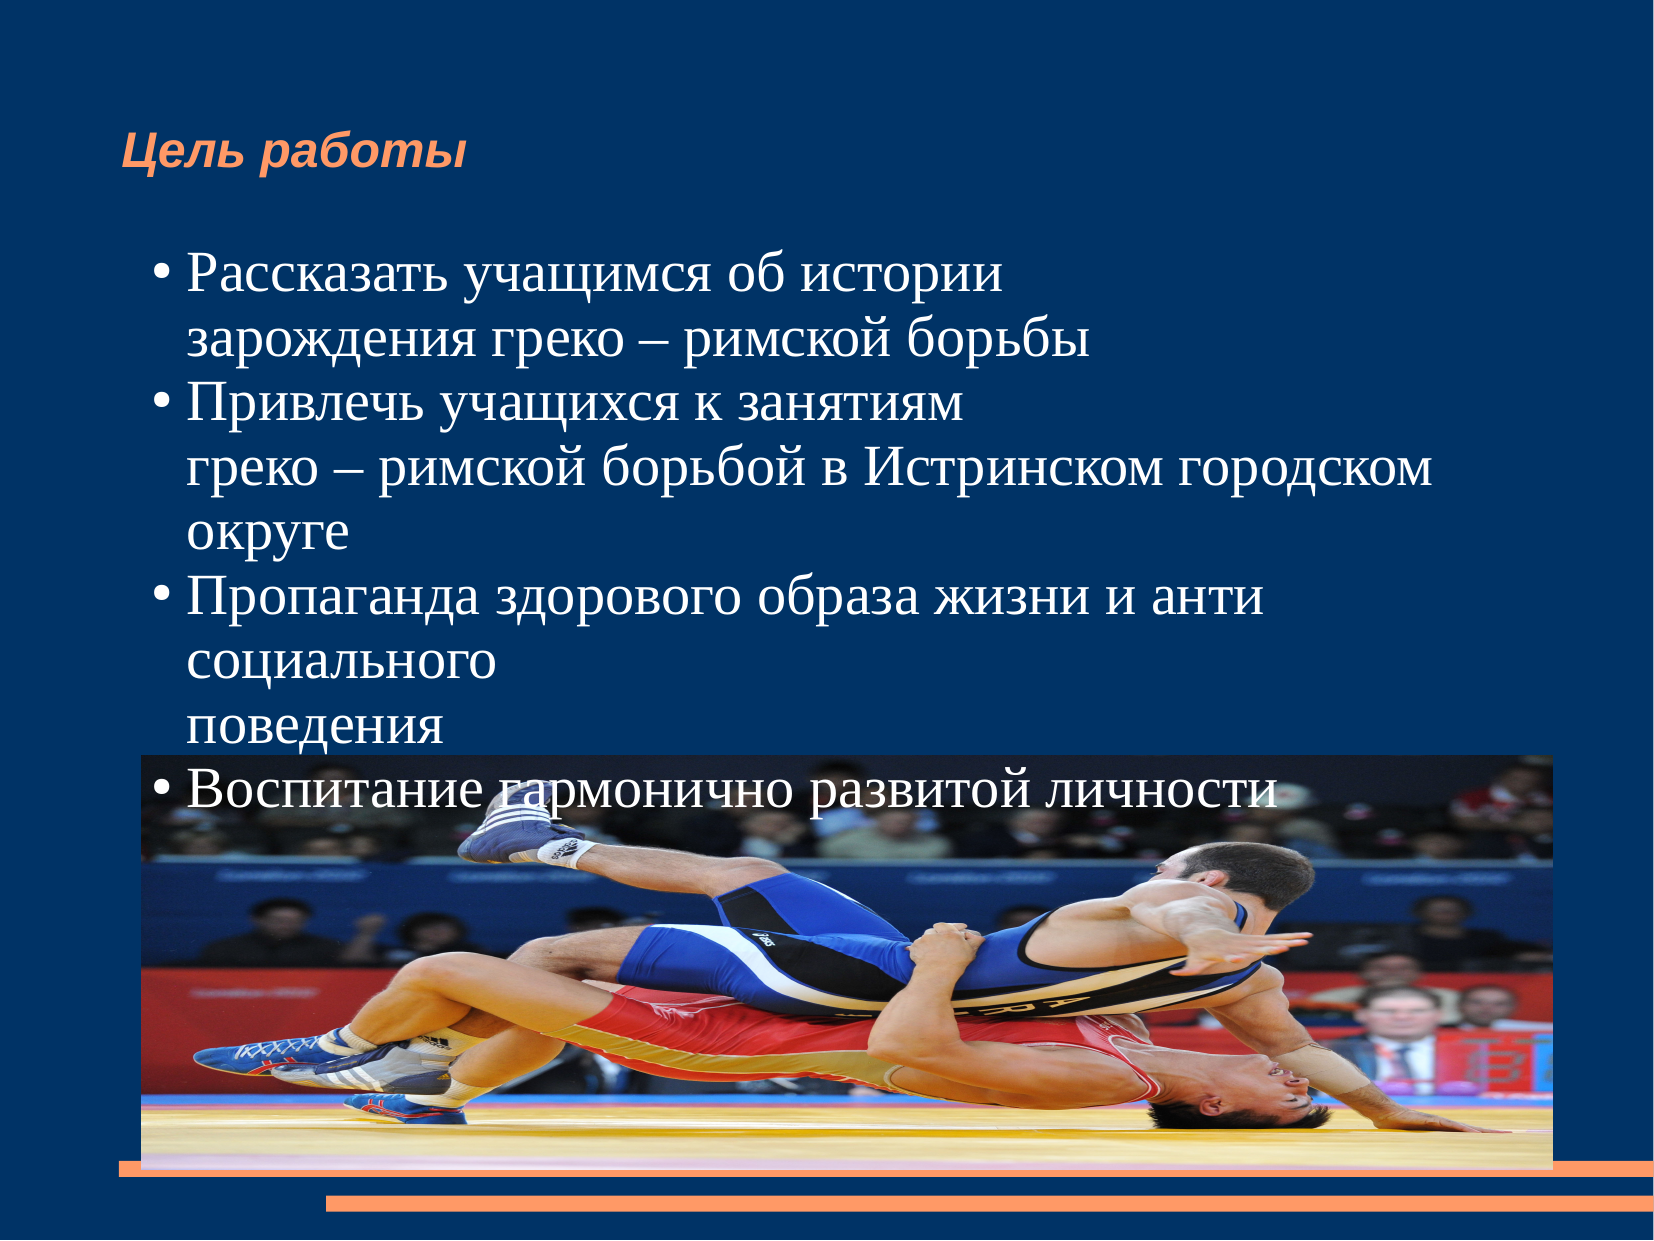

# Цель работы
Рассказать учащимся об истории
зарождения греко – римской борьбы
Привлечь учащихся к занятиям
греко – римской борьбой в Истринском городском округе
Пропаганда здорового образа жизни и анти социального
поведения
Воспитание гармонично развитой личности